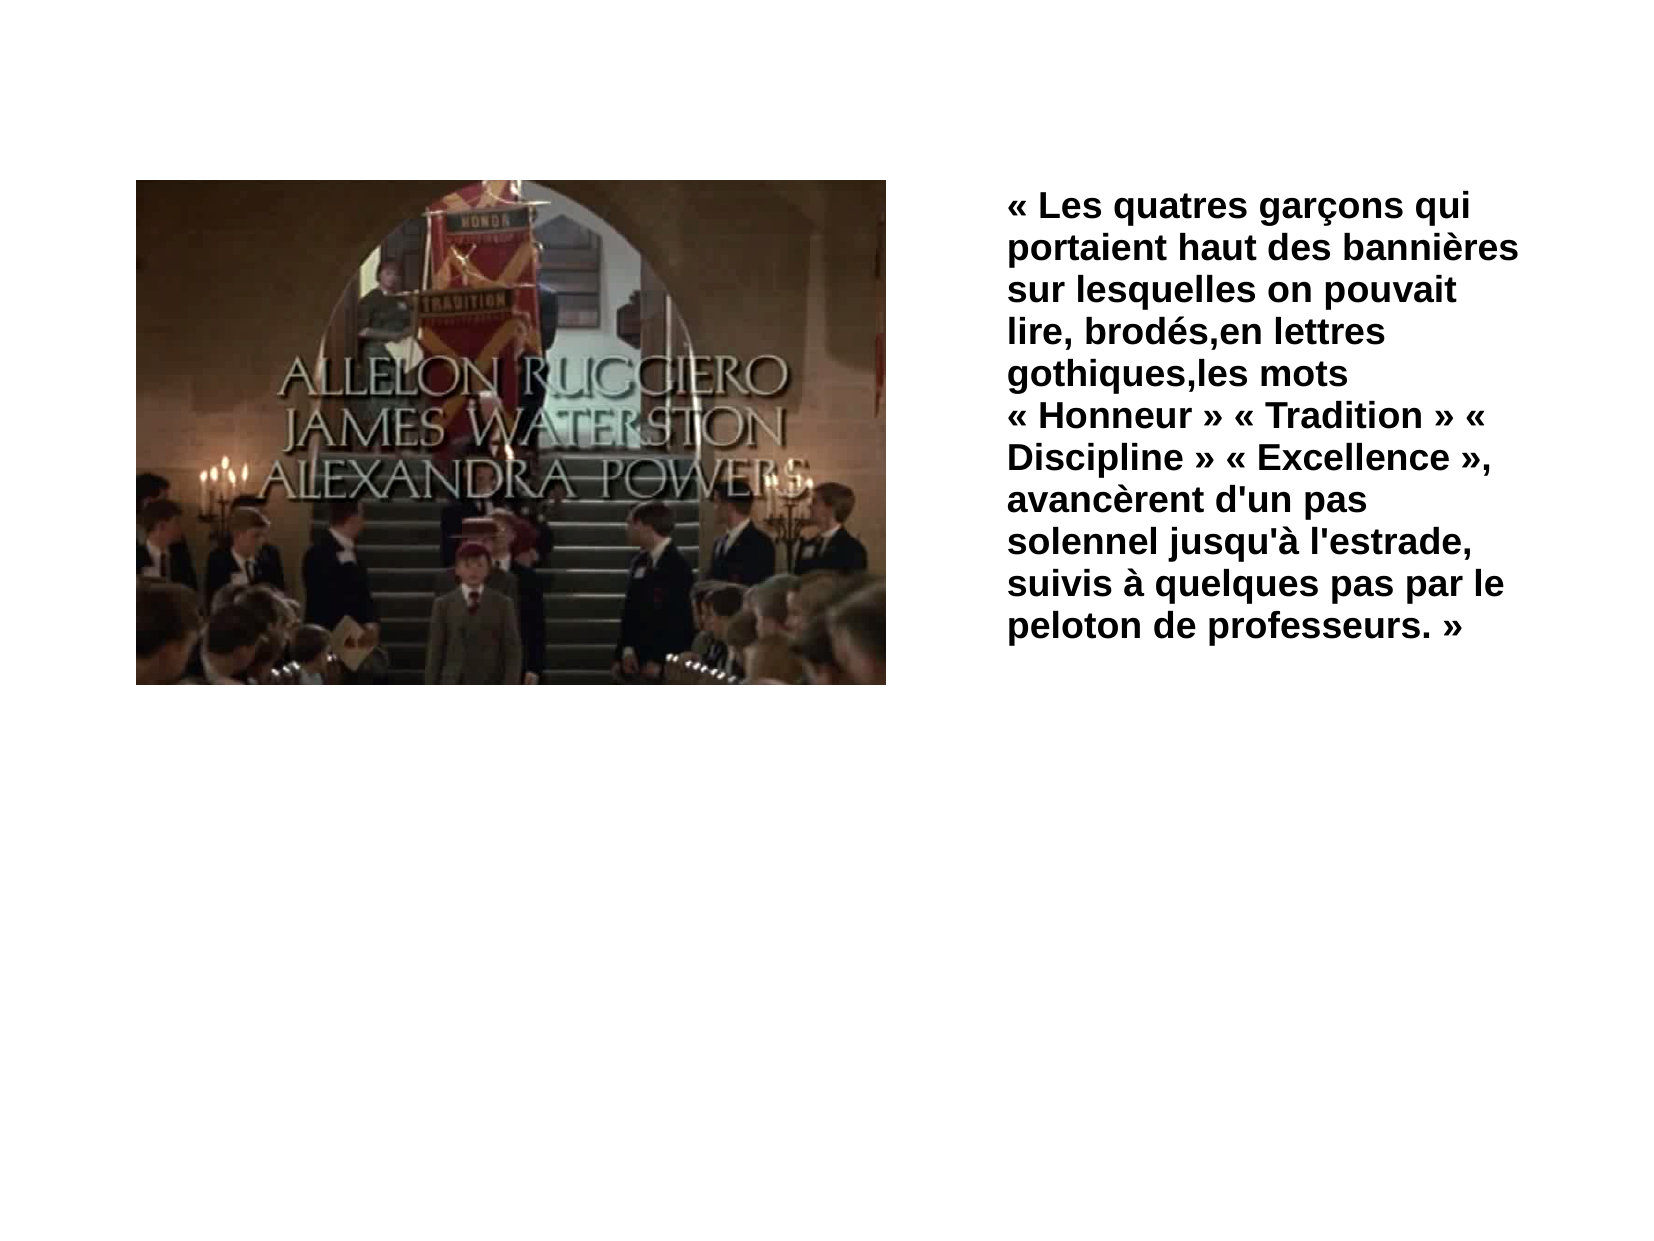

« Les quatres garçons qui portaient haut des bannières sur lesquelles on pouvait lire, brodés,en lettres gothiques,les mots « Honneur » « Tradition » « Discipline » « Excellence », avancèrent d'un pas solennel jusqu'à l'estrade, suivis à quelques pas par le peloton de professeurs. »